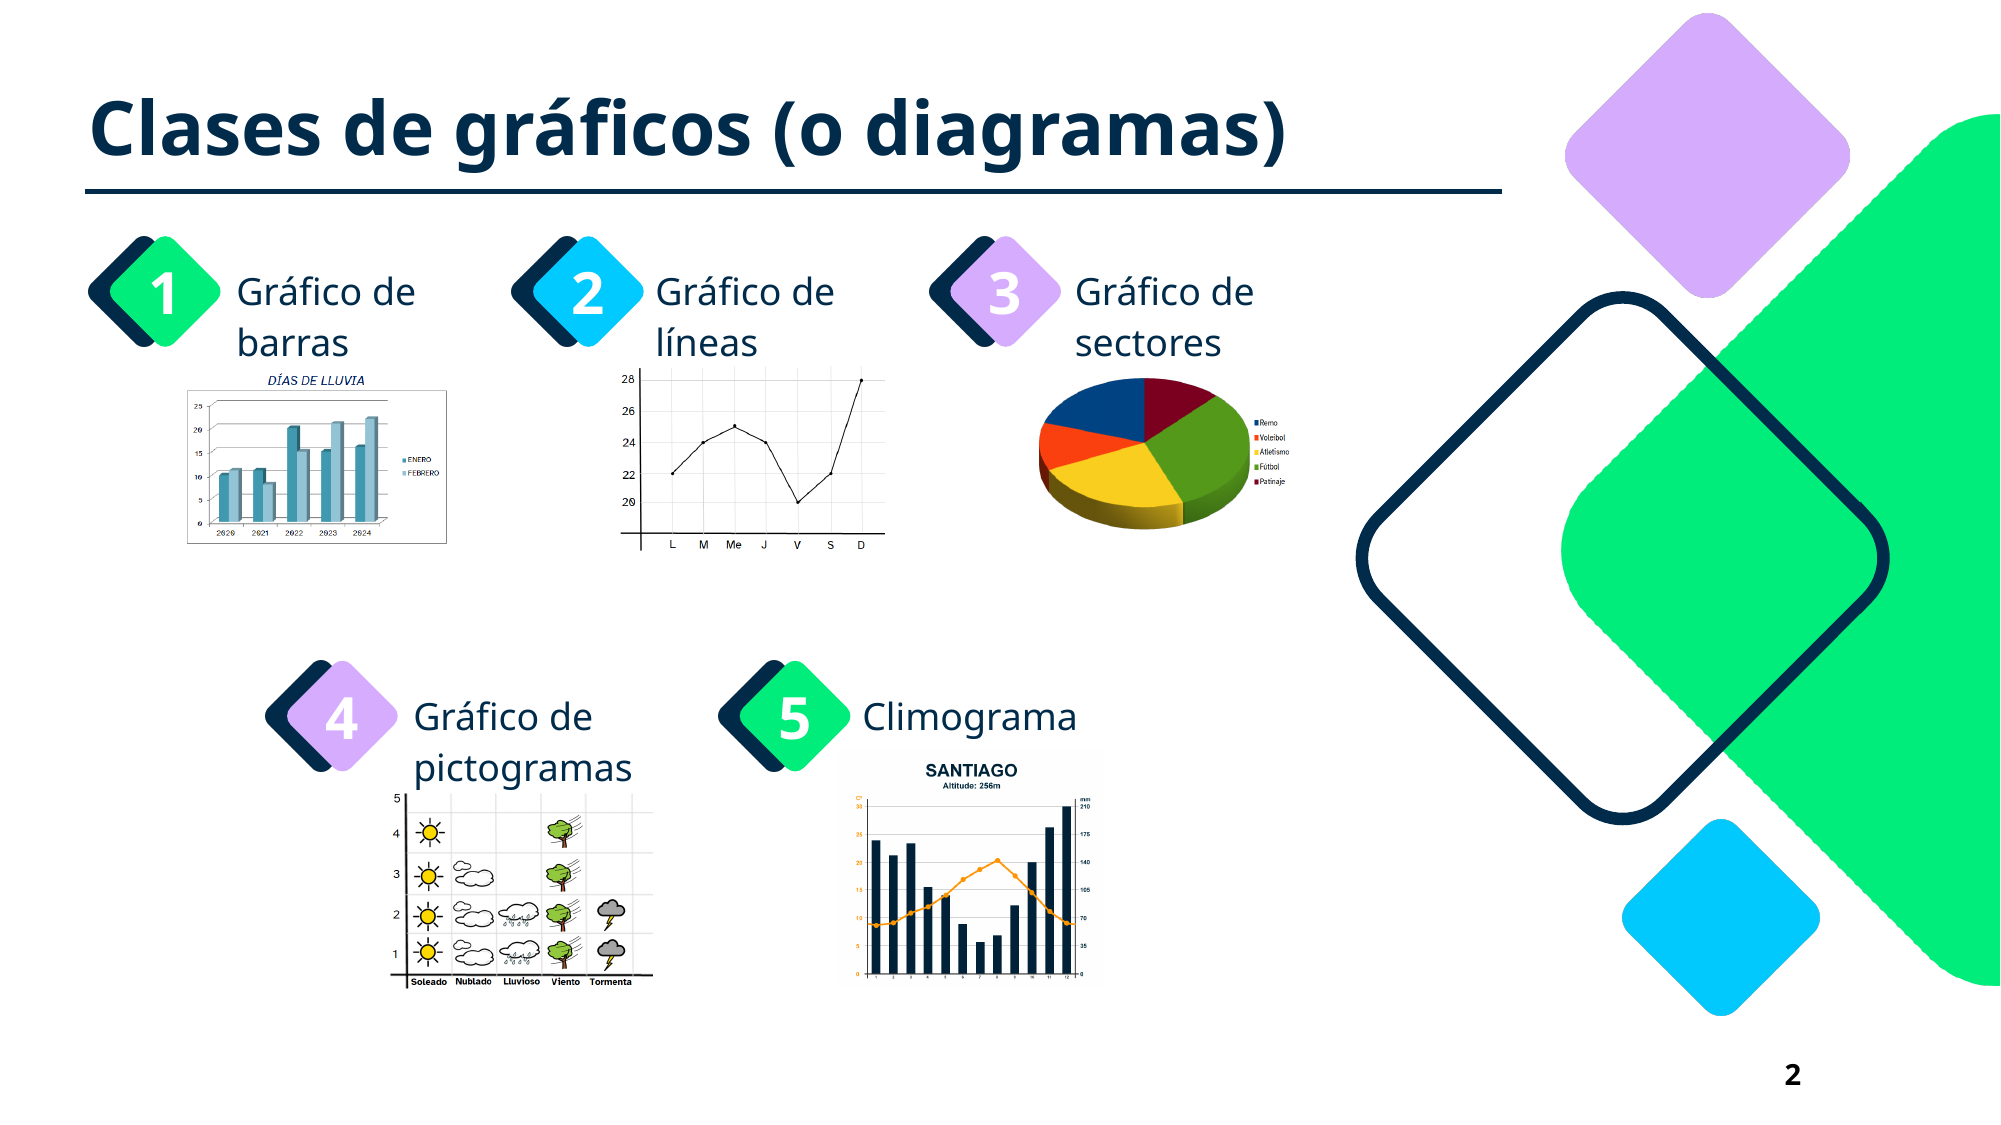

# Clases de gráficos (o diagramas)
Gráfico de barras
1
Gráfico de líneas
2
Gráfico de sectores
3
Gráfico de pictogramas
4
Climograma
5